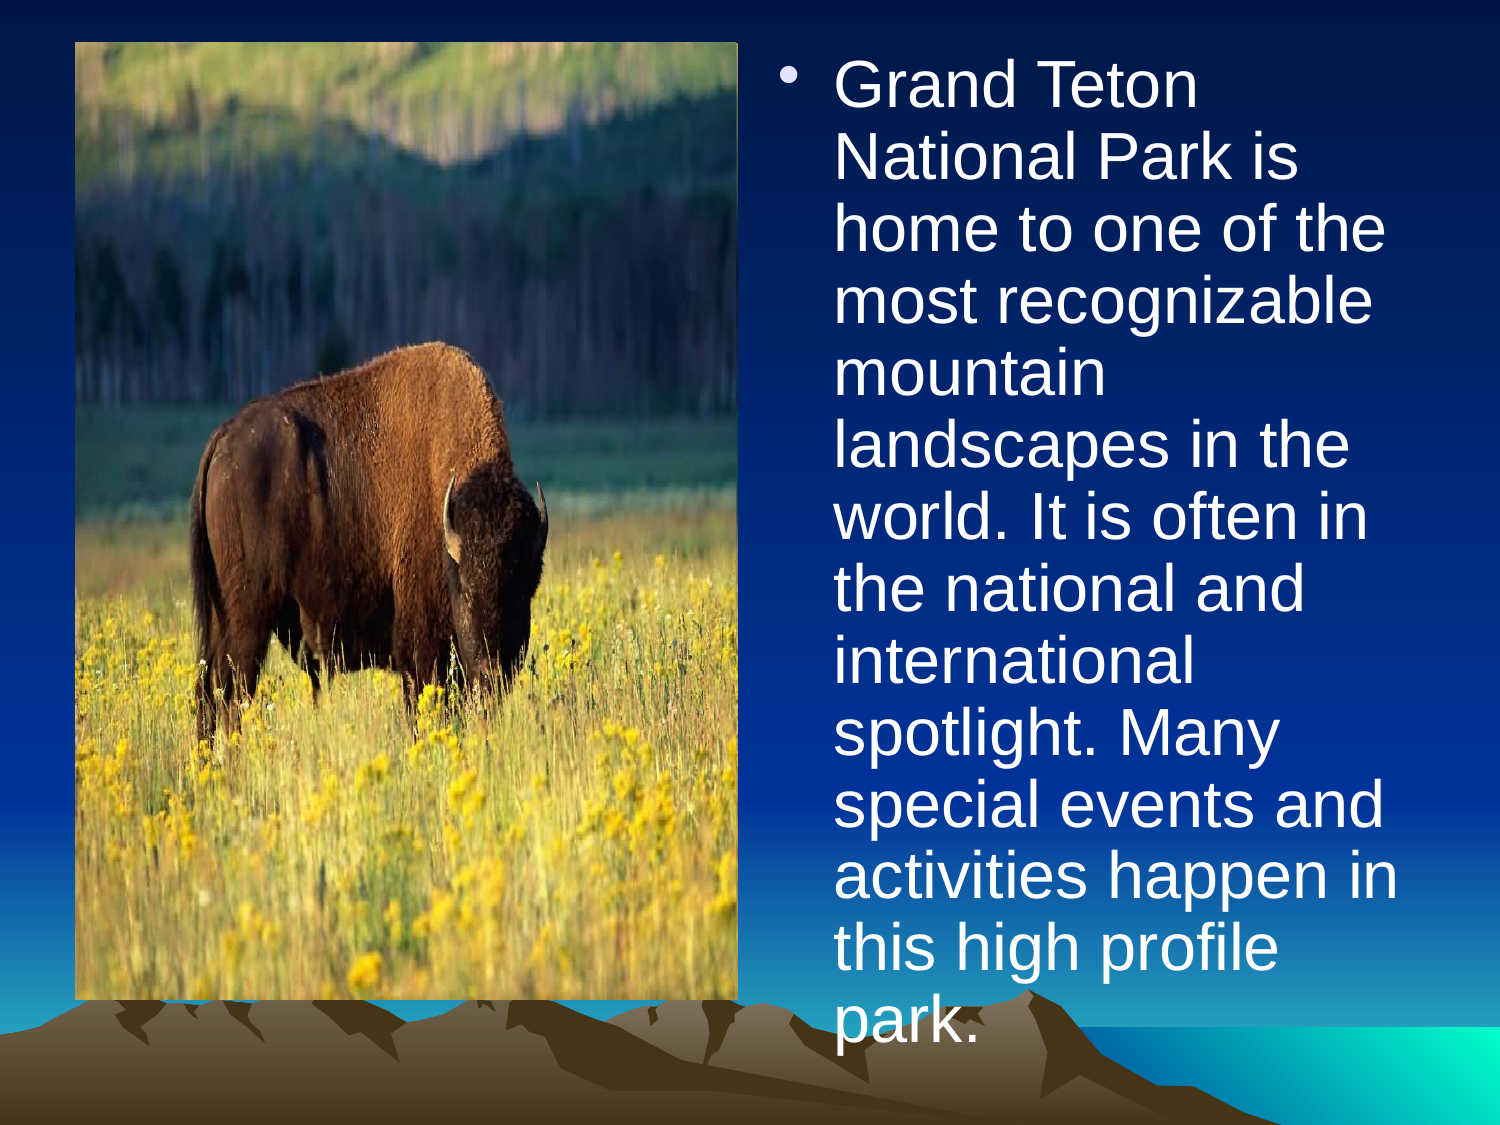

#
Grand Teton National Park is home to one of the most recognizable mountain landscapes in the world. It is often in the national and international spotlight. Many special events and activities happen in this high profile park.